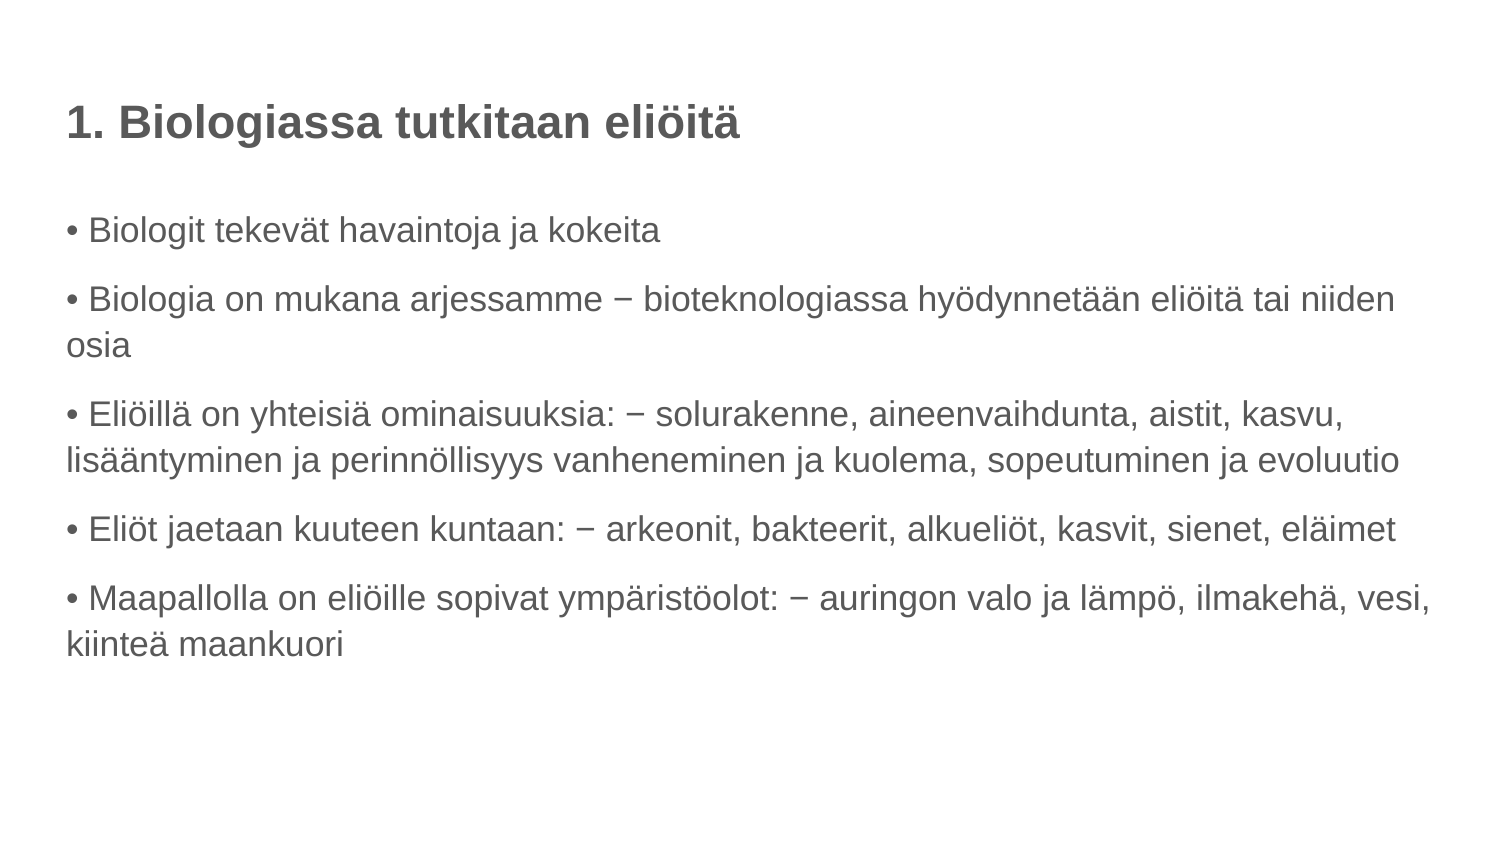

# 1. Biologiassa tutkitaan eliöitä
• Biologit tekevät havaintoja ja kokeita
• Biologia on mukana arjessamme − bioteknologiassa hyödynnetään eliöitä tai niiden osia
• Eliöillä on yhteisiä ominaisuuksia: − solurakenne, aineenvaihdunta, aistit, kasvu, lisääntyminen ja perinnöllisyys vanheneminen ja kuolema, sopeutuminen ja evoluutio
• Eliöt jaetaan kuuteen kuntaan: − arkeonit, bakteerit, alkueliöt, kasvit, sienet, eläimet
• Maapallolla on eliöille sopivat ympäristöolot: − auringon valo ja lämpö, ilmakehä, vesi, kiinteä maankuori